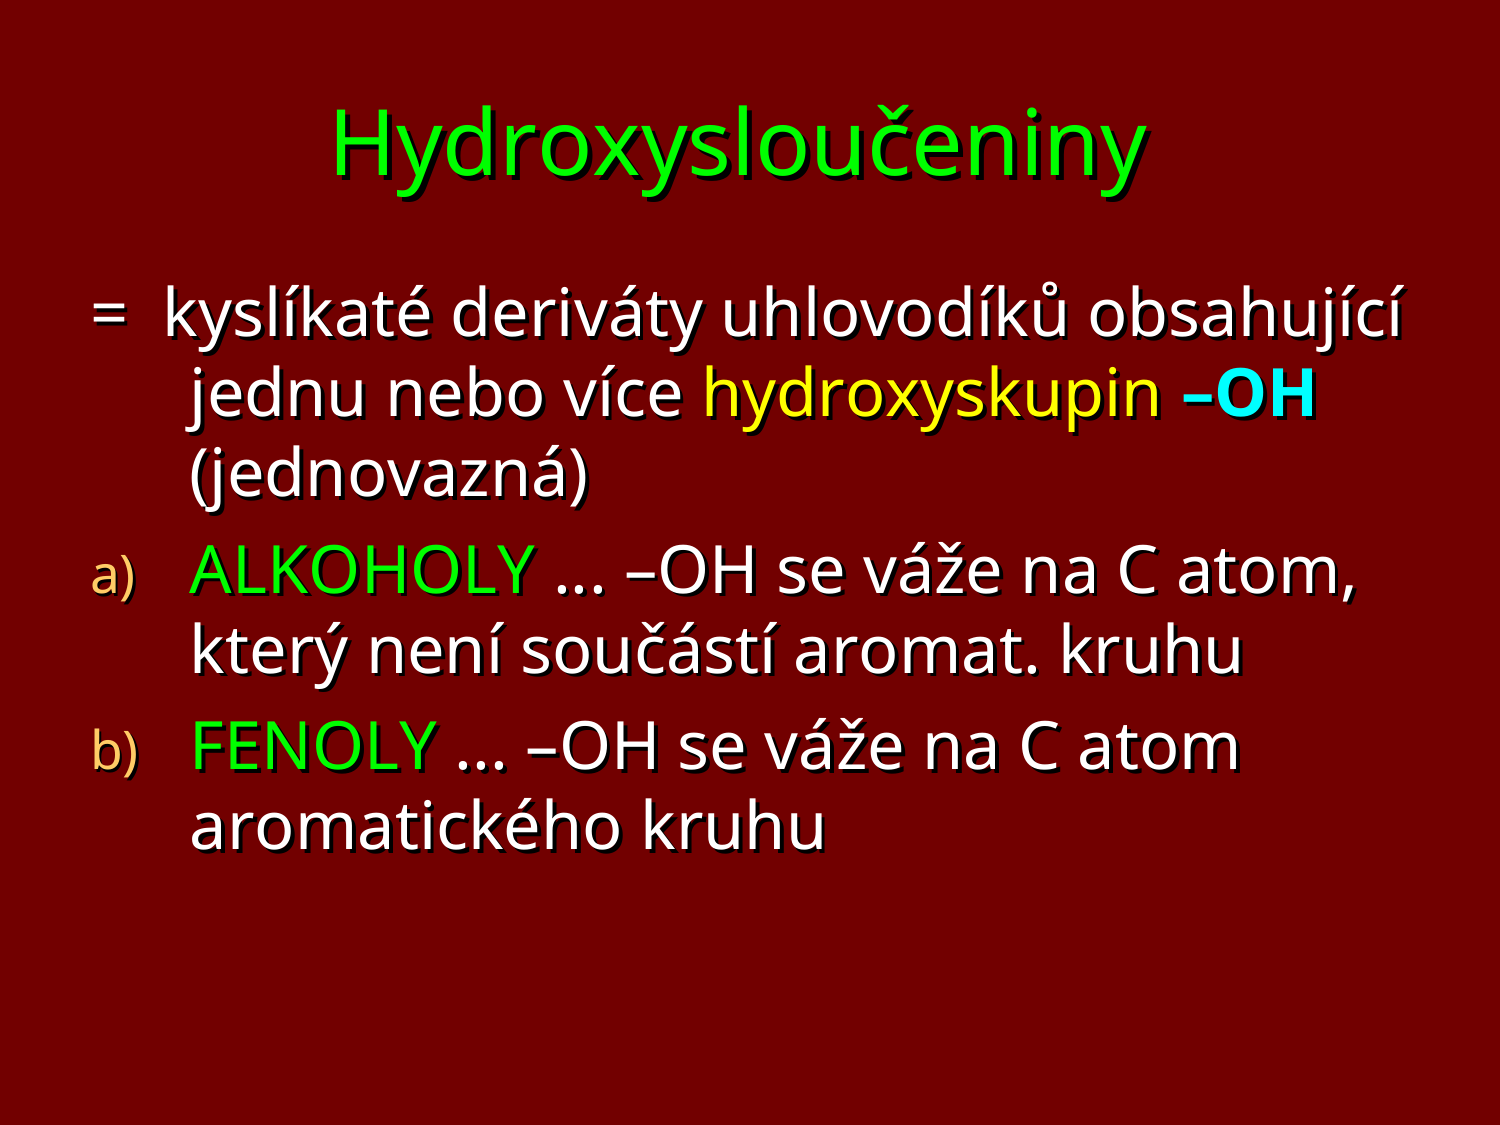

# Hydroxysloučeniny
= kyslíkaté deriváty uhlovodíků obsahující jednu nebo více hydroxyskupin –OH (jednovazná)
ALKOHOLY ... –OH se váže na C atom, který není součástí aromat. kruhu
FENOLY ... –OH se váže na C atom aromatického kruhu